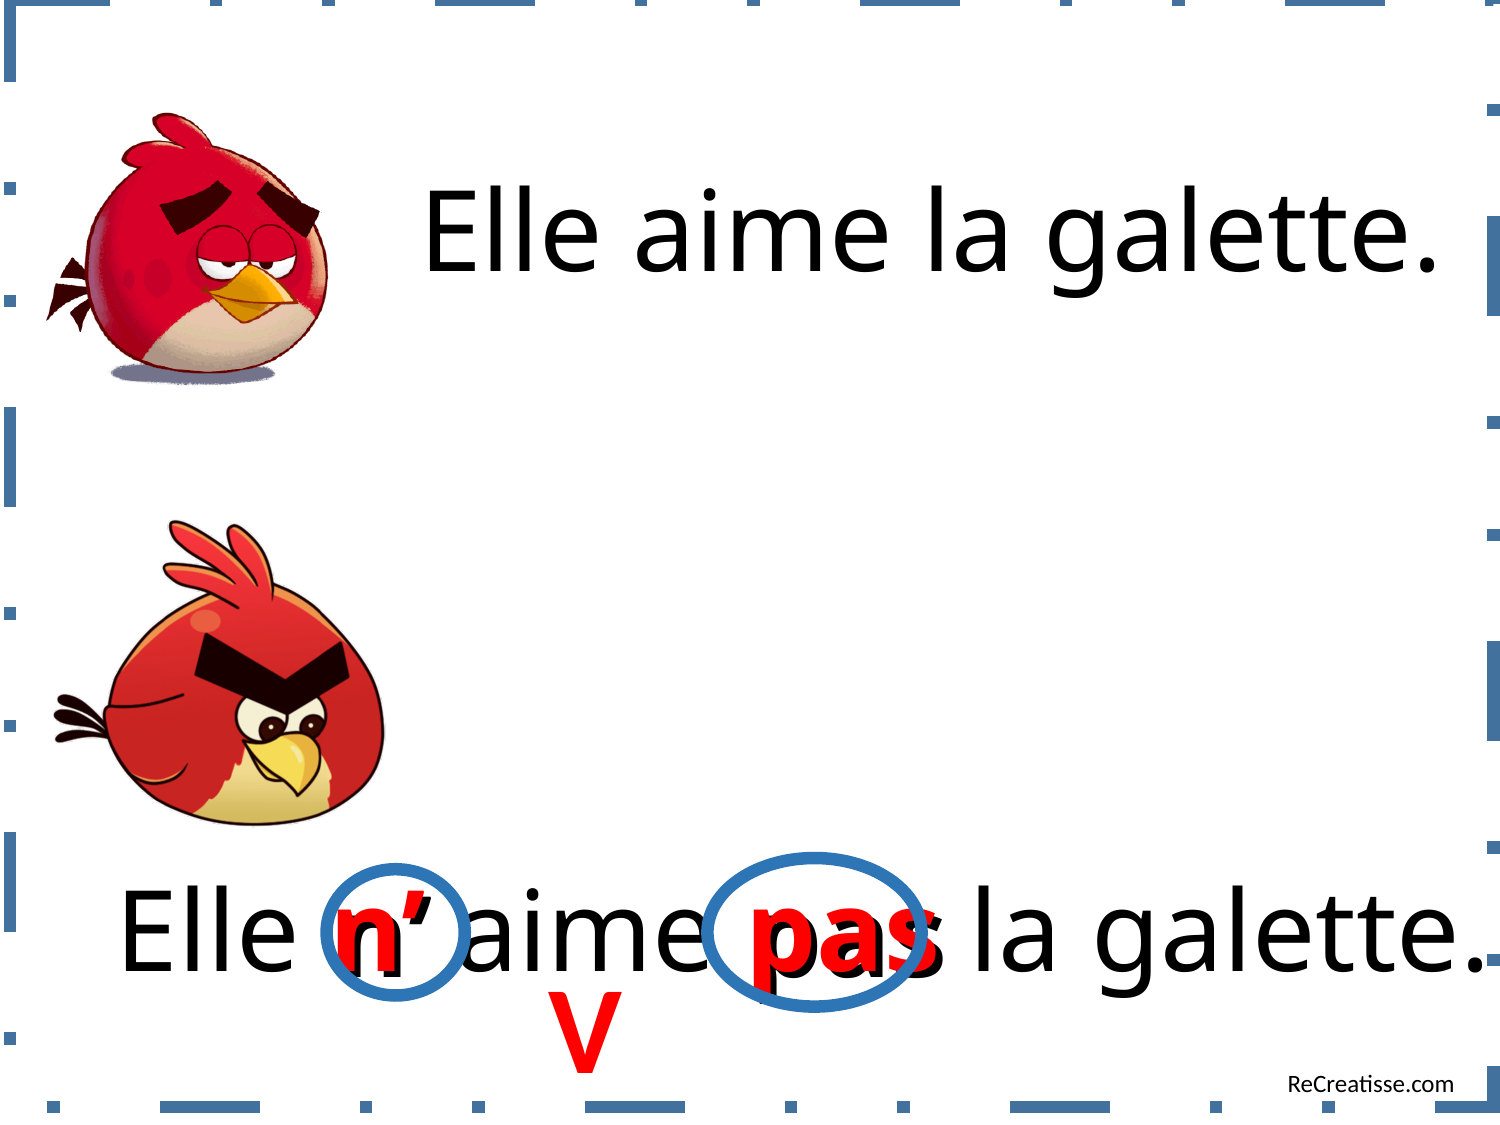

Elle aime la galette.
Elle n’ aime pas la galette.
V
ReCreatisse.com